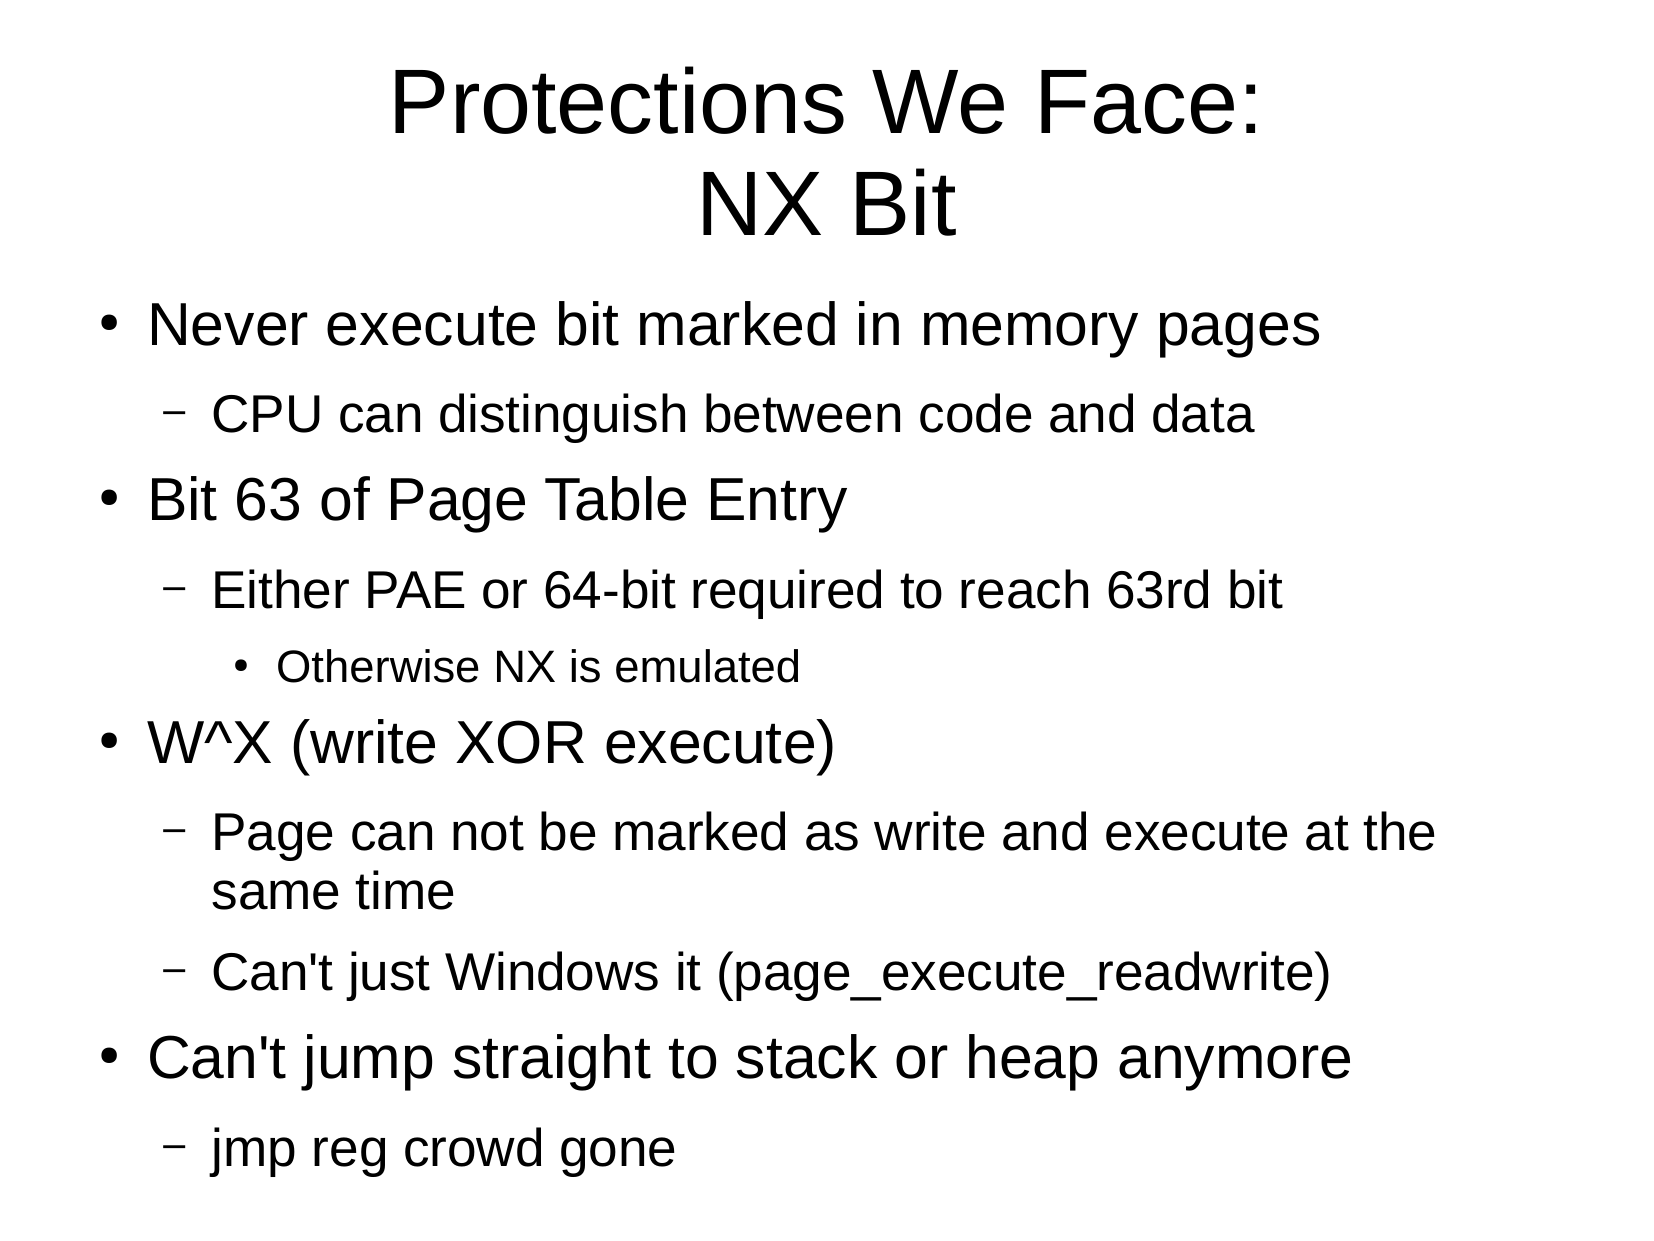

# Protections We Face: NX Bit
Never execute bit marked in memory pages
CPU can distinguish between code and data
Bit 63 of Page Table Entry
Either PAE or 64-bit required to reach 63rd bit
Otherwise NX is emulated
W^X (write XOR execute)
Page can not be marked as write and execute at the same time
Can't just Windows it (page_execute_readwrite)
Can't jump straight to stack or heap anymore
jmp reg crowd gone